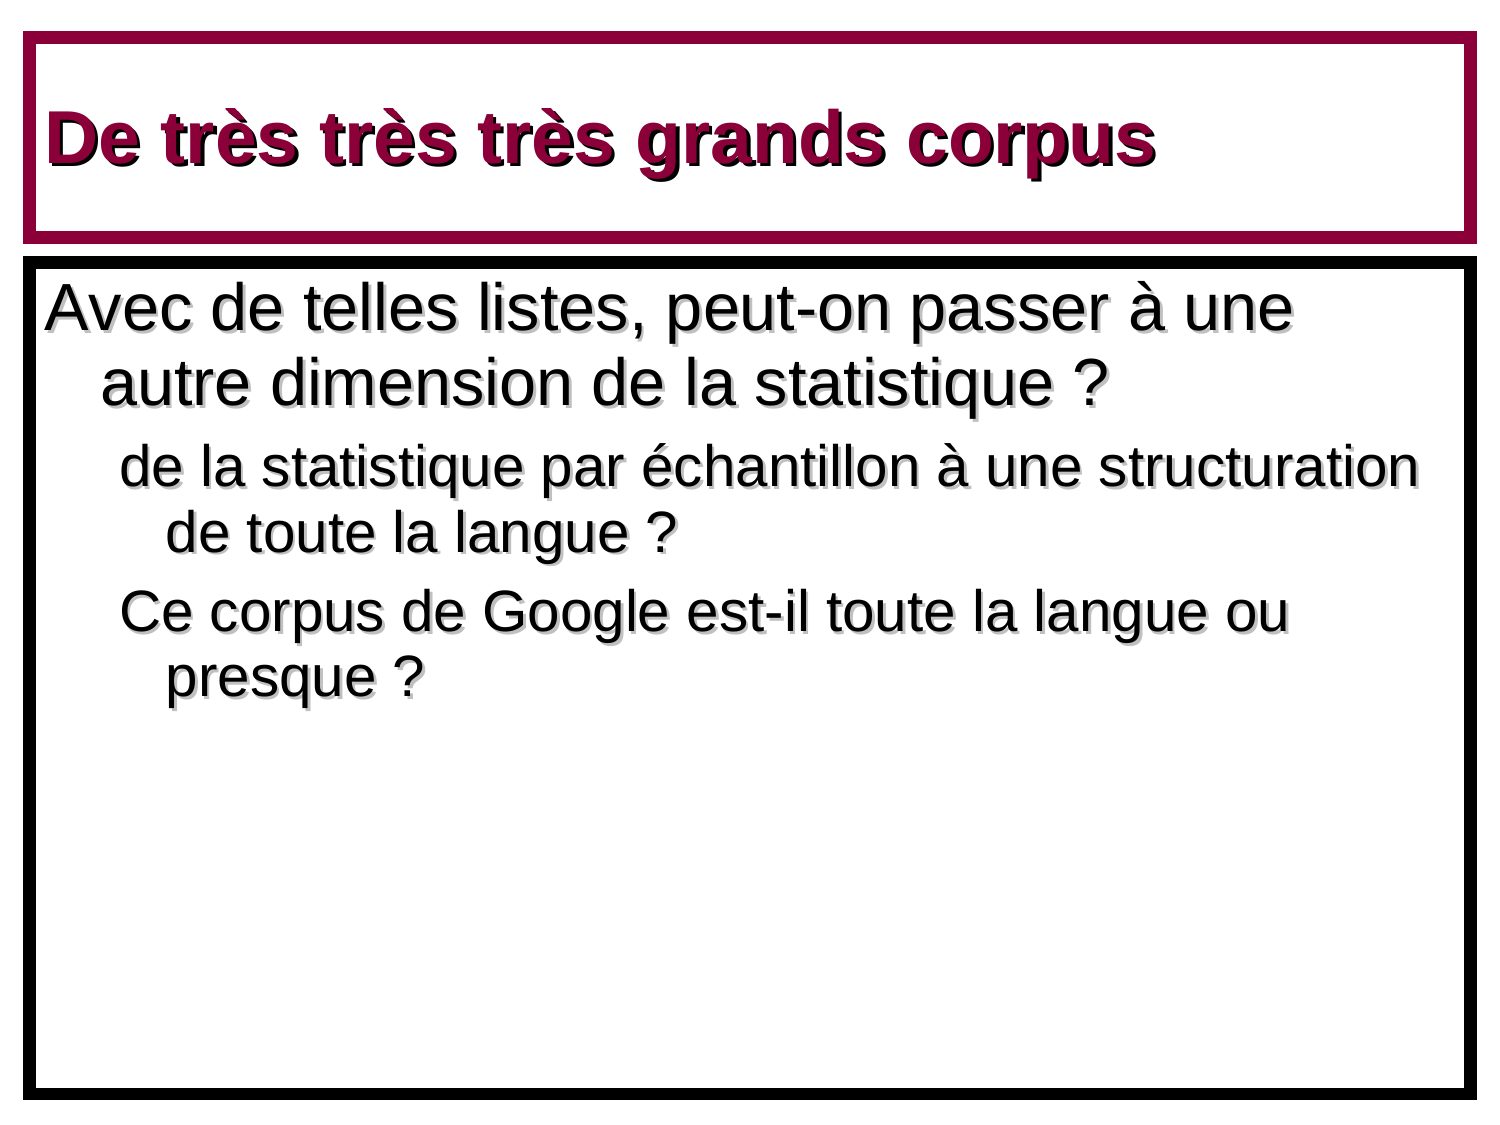

# De très très très grands corpus
Avec de telles listes, peut-on passer à une autre dimension de la statistique ?
de la statistique par échantillon à une structuration de toute la langue ?
Ce corpus de Google est-il toute la langue ou presque ?